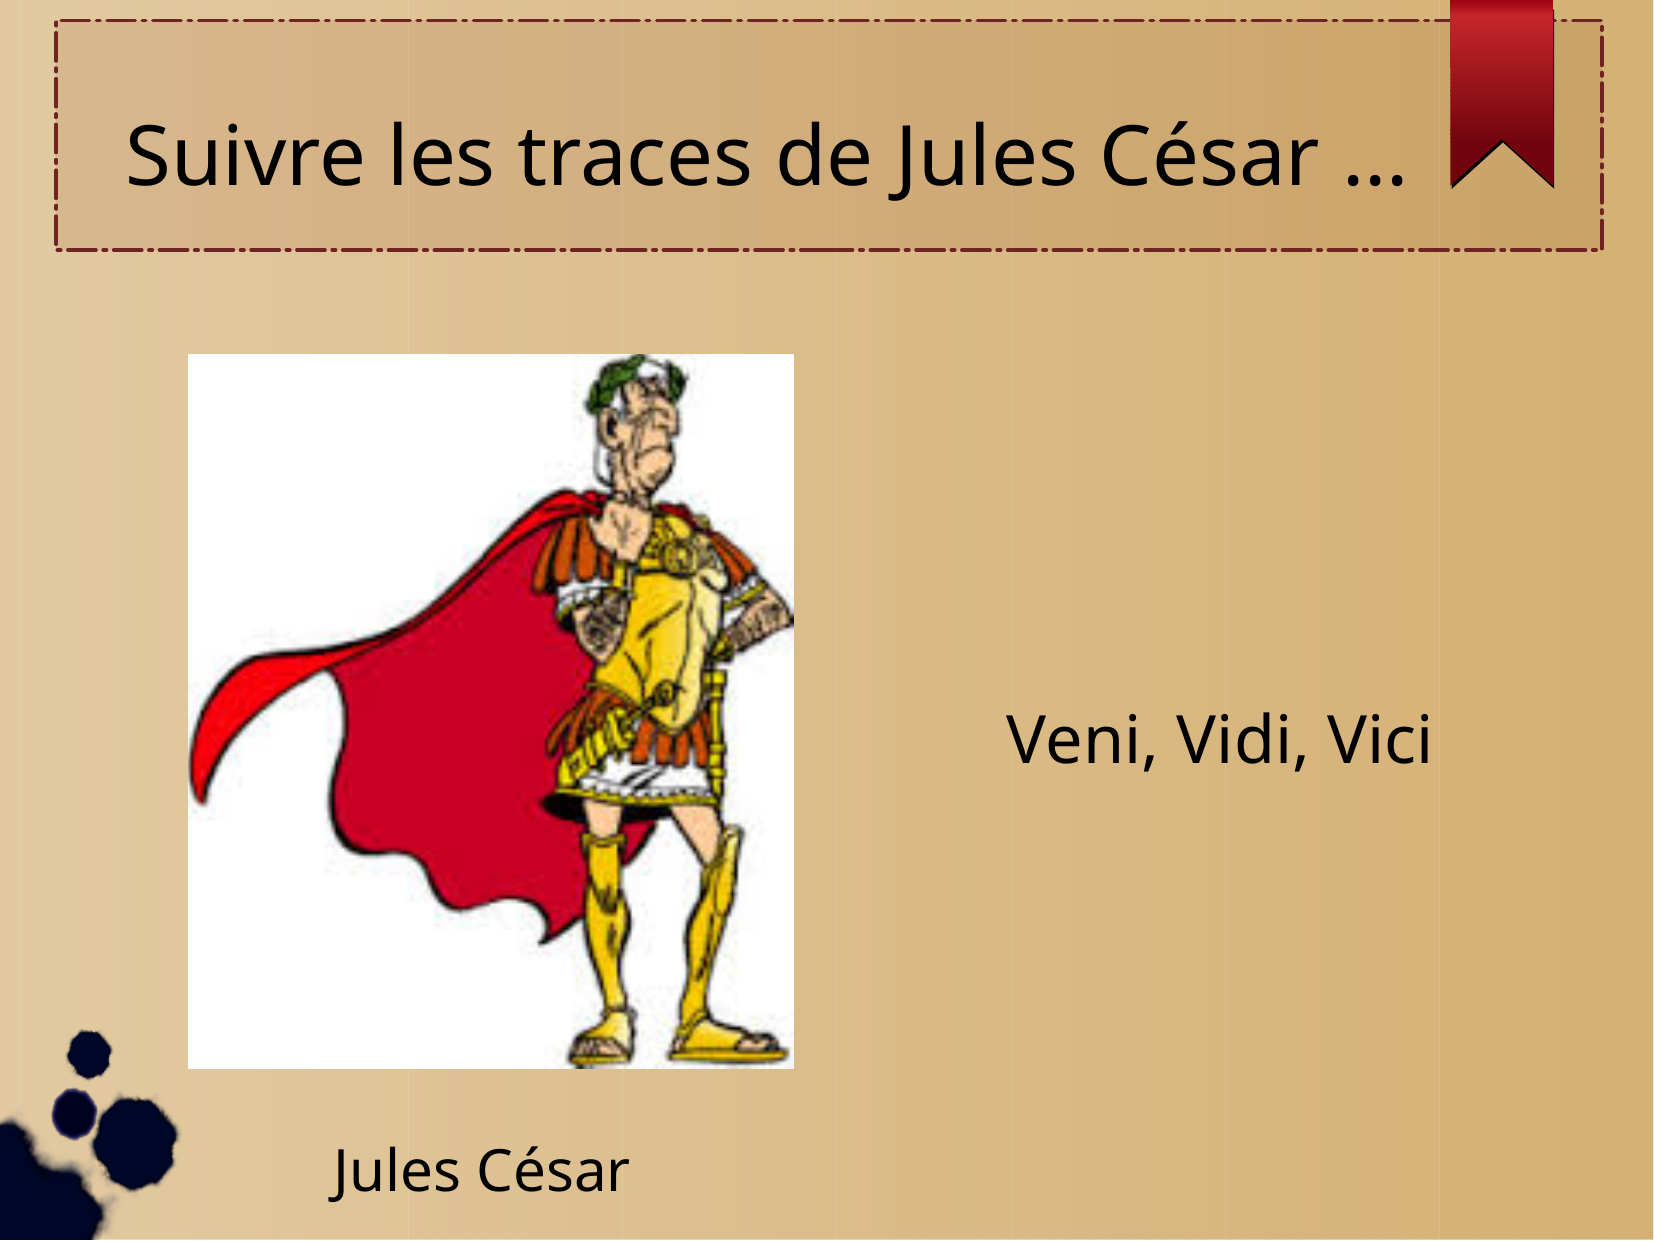

# Suivre les traces de Jules César ...
Veni, Vidi, Vici
Jules César